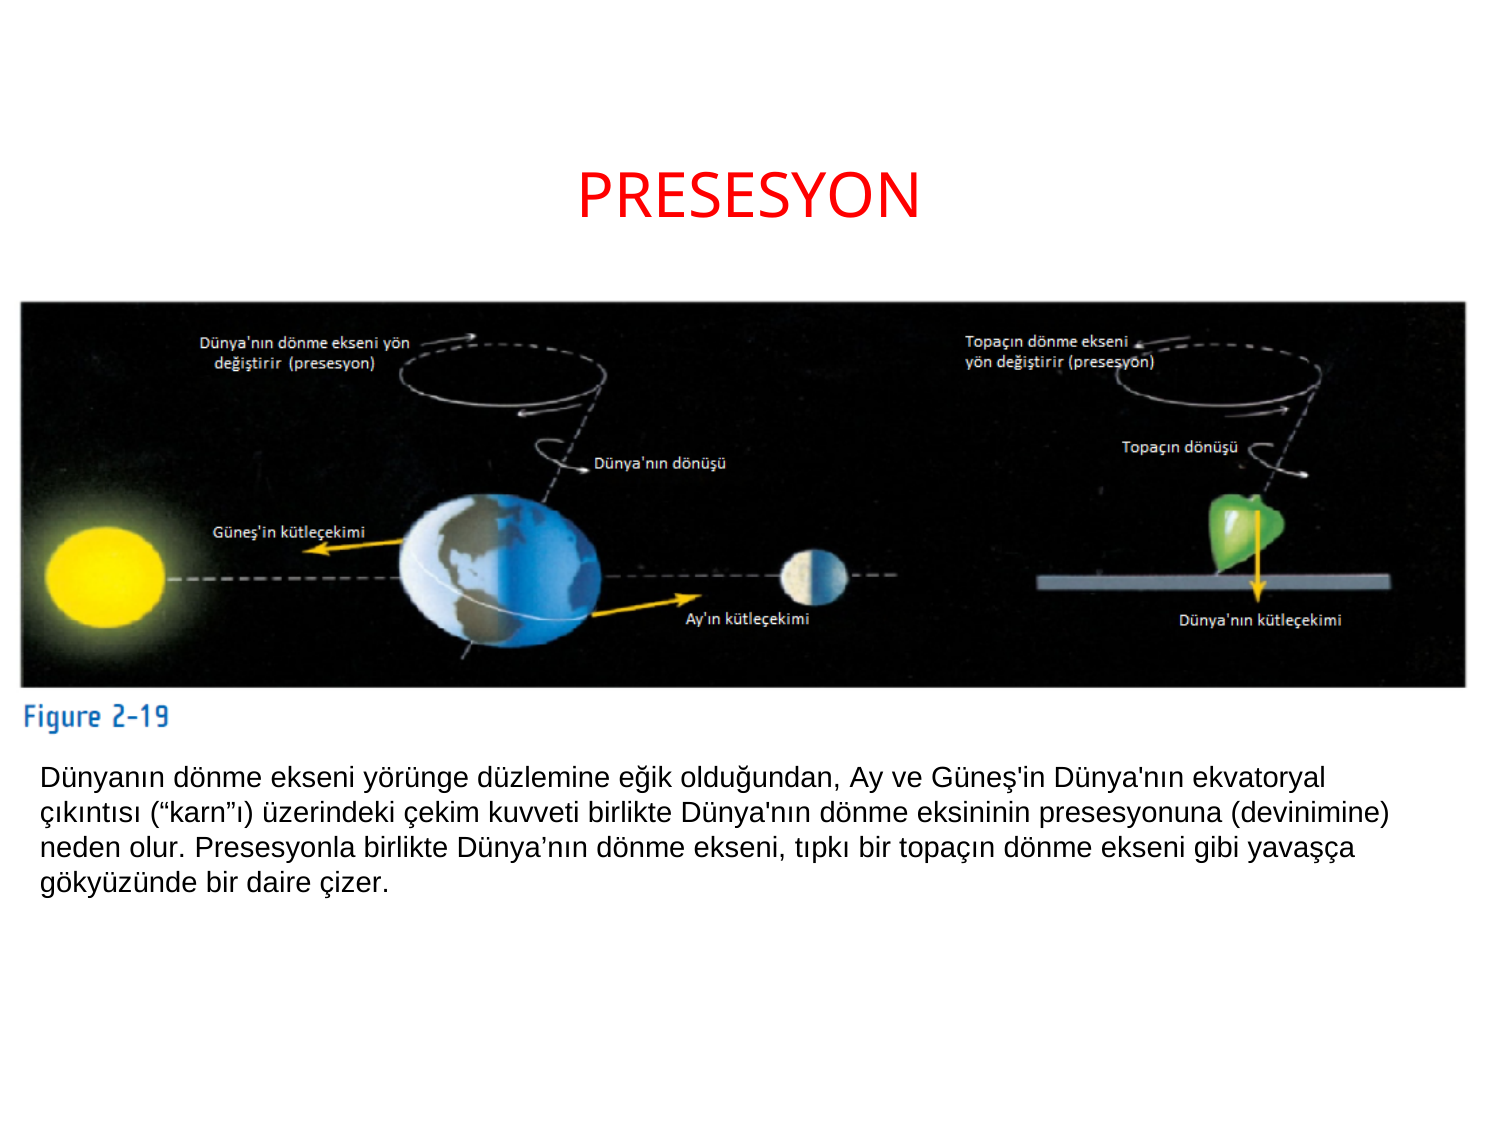

# PRESESYON
Dünyanın dönme ekseni yörünge düzlemine eğik olduğundan, Ay ve Güneş'in Dünya'nın ekvatoryal çıkıntısı (“karn”ı) üzerindeki çekim kuvveti birlikte Dünya'nın dönme eksininin presesyonuna (devinimine) neden olur. Presesyonla birlikte Dünya’nın dönme ekseni, tıpkı bir topaçın dönme ekseni gibi yavaşça gökyüzünde bir daire çizer.